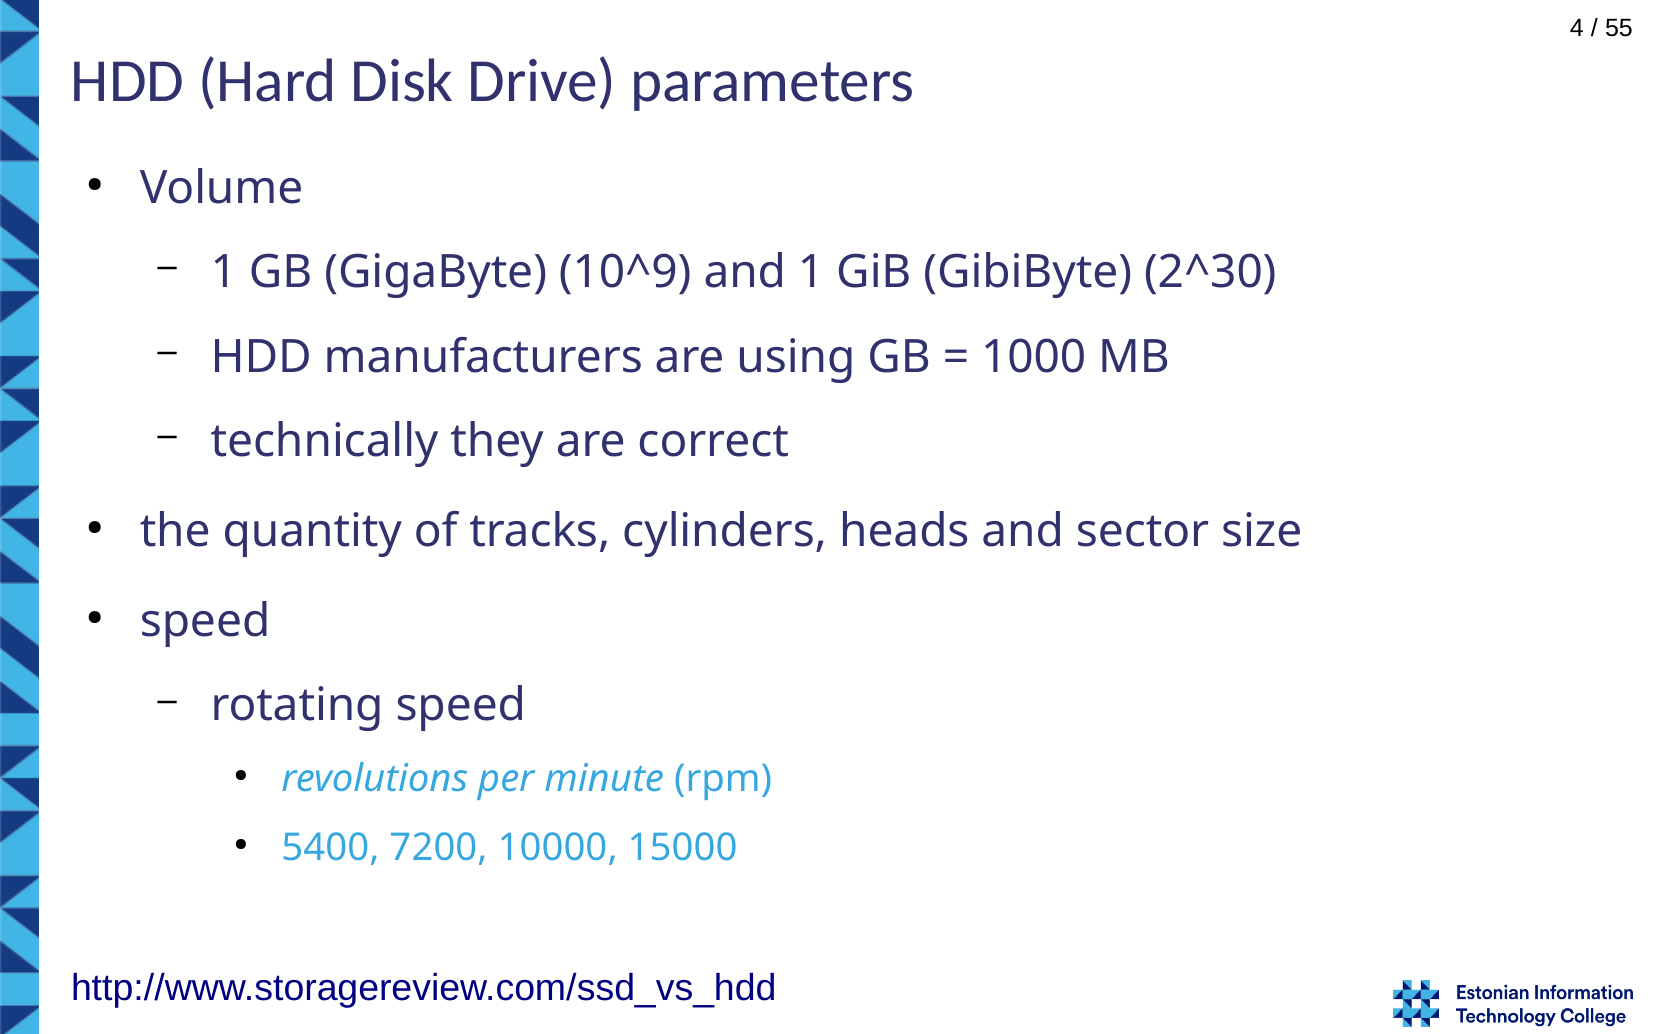

# HDD (Hard Disk Drive) parameters
Volume
1 GB (GigaByte) (10^9) and 1 GiB (GibiByte) (2^30)
HDD manufacturers are using GB = 1000 MB
technically they are correct
the quantity of tracks, cylinders, heads and sector size
speed
rotating speed
revolutions per minute (rpm)
5400, 7200, 10000, 15000
http://www.storagereview.com/ssd_vs_hdd